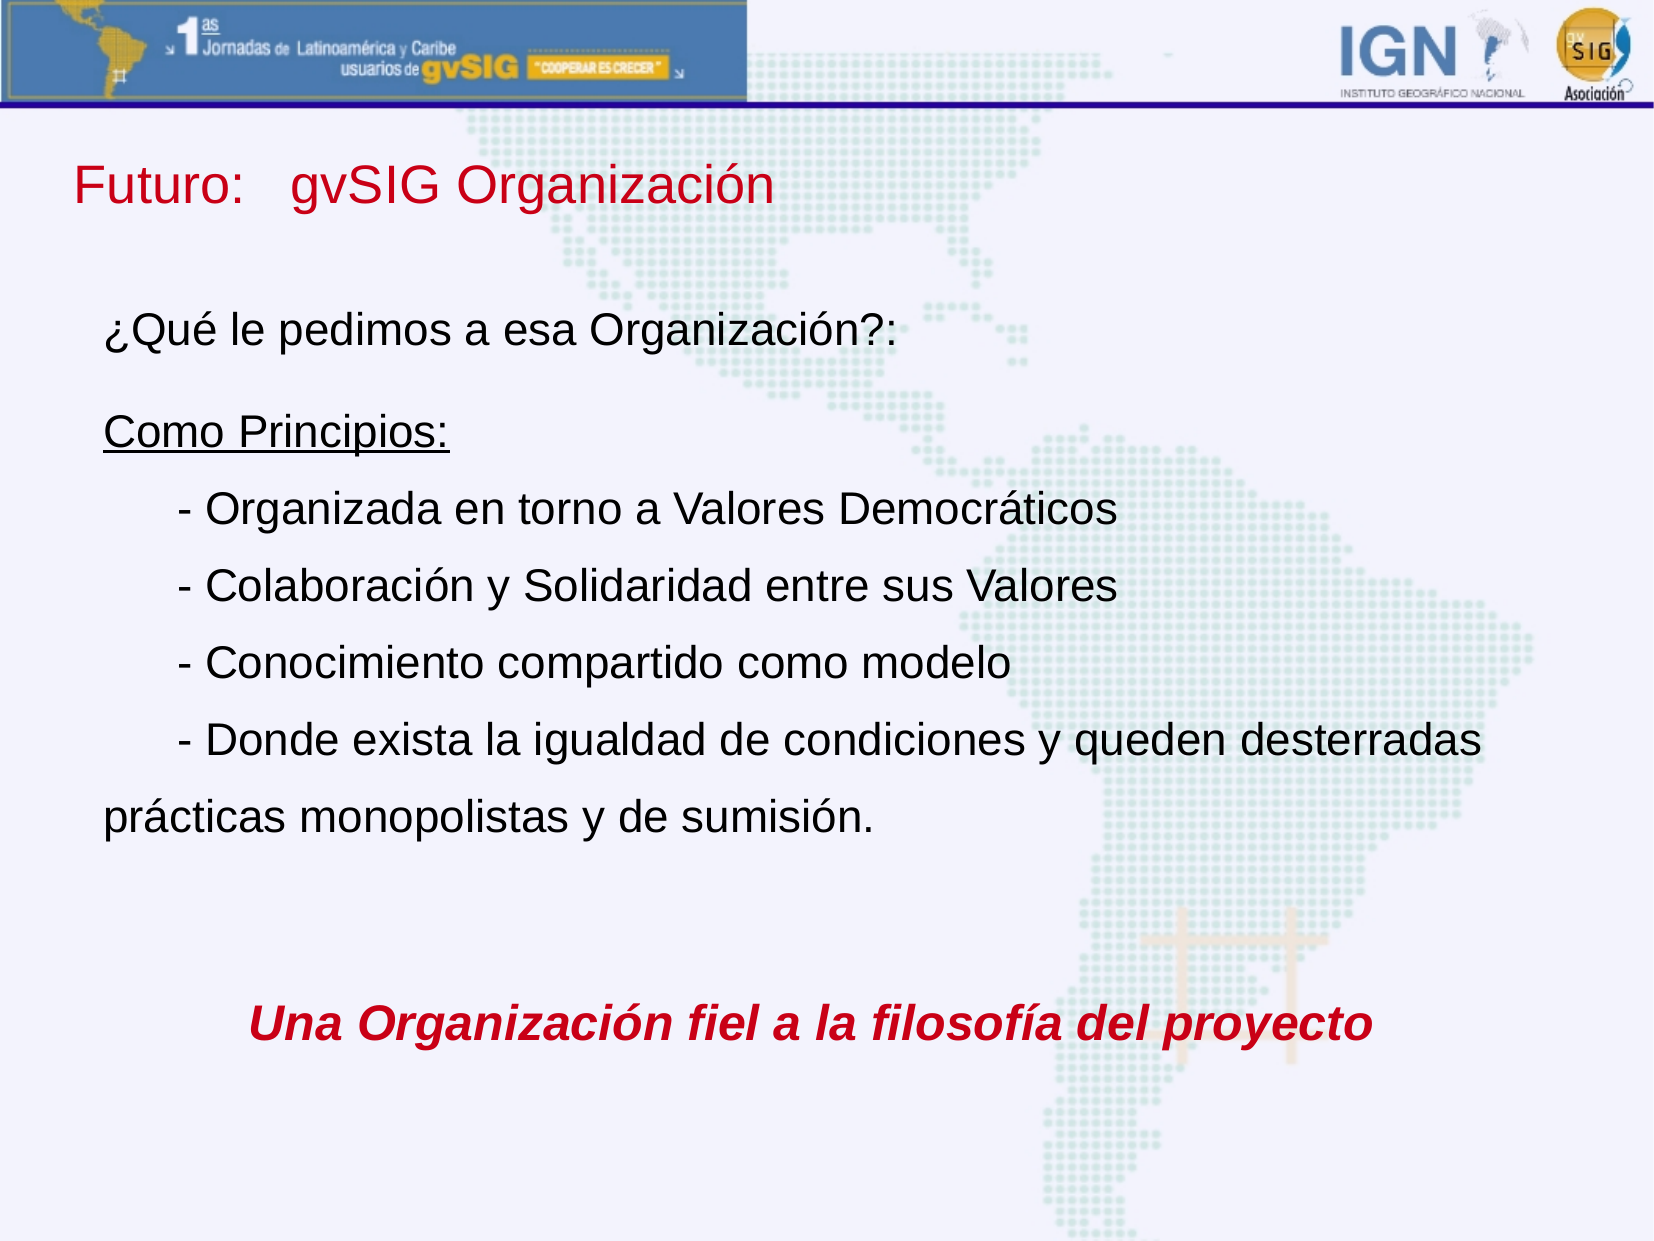

Futuro: gvSIG Organización
¿Qué le pedimos a esa Organización?:
Como Principios:
	- Organizada en torno a Valores Democráticos
	- Colaboración y Solidaridad entre sus Valores
	- Conocimiento compartido como modelo
	- Donde exista la igualdad de condiciones y queden desterradas prácticas monopolistas y de sumisión.
Una Organización fiel a la filosofía del proyecto